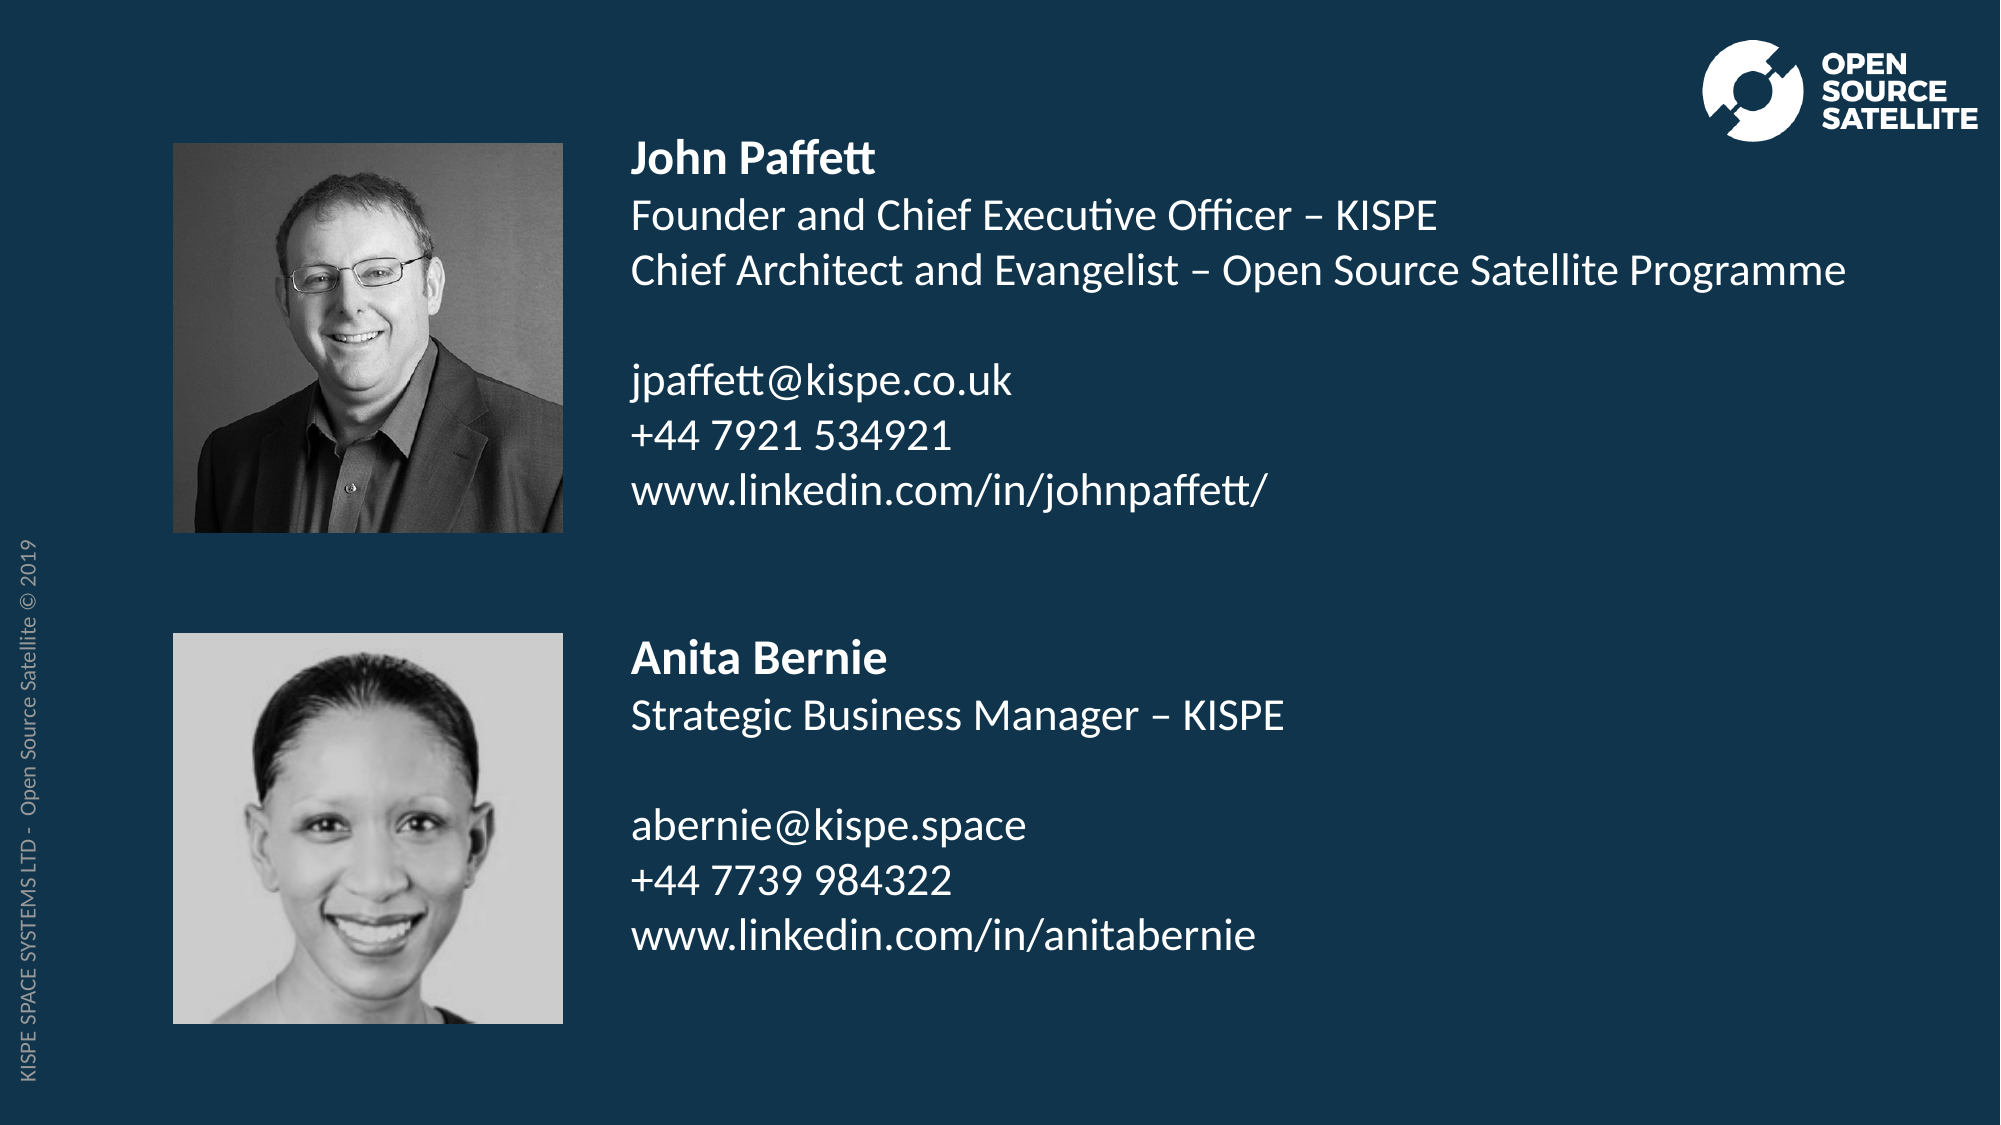

John Paffett
Founder and Chief Executive Officer – KISPE
Chief Architect and Evangelist – Open Source Satellite Programme
jpaffett@kispe.co.uk
+44 7921 534921
www.linkedin.com/in/johnpaffett/
Anita Bernie
Strategic Business Manager – KISPE
abernie@kispe.space
+44 7739 984322
www.linkedin.com/in/anitabernie